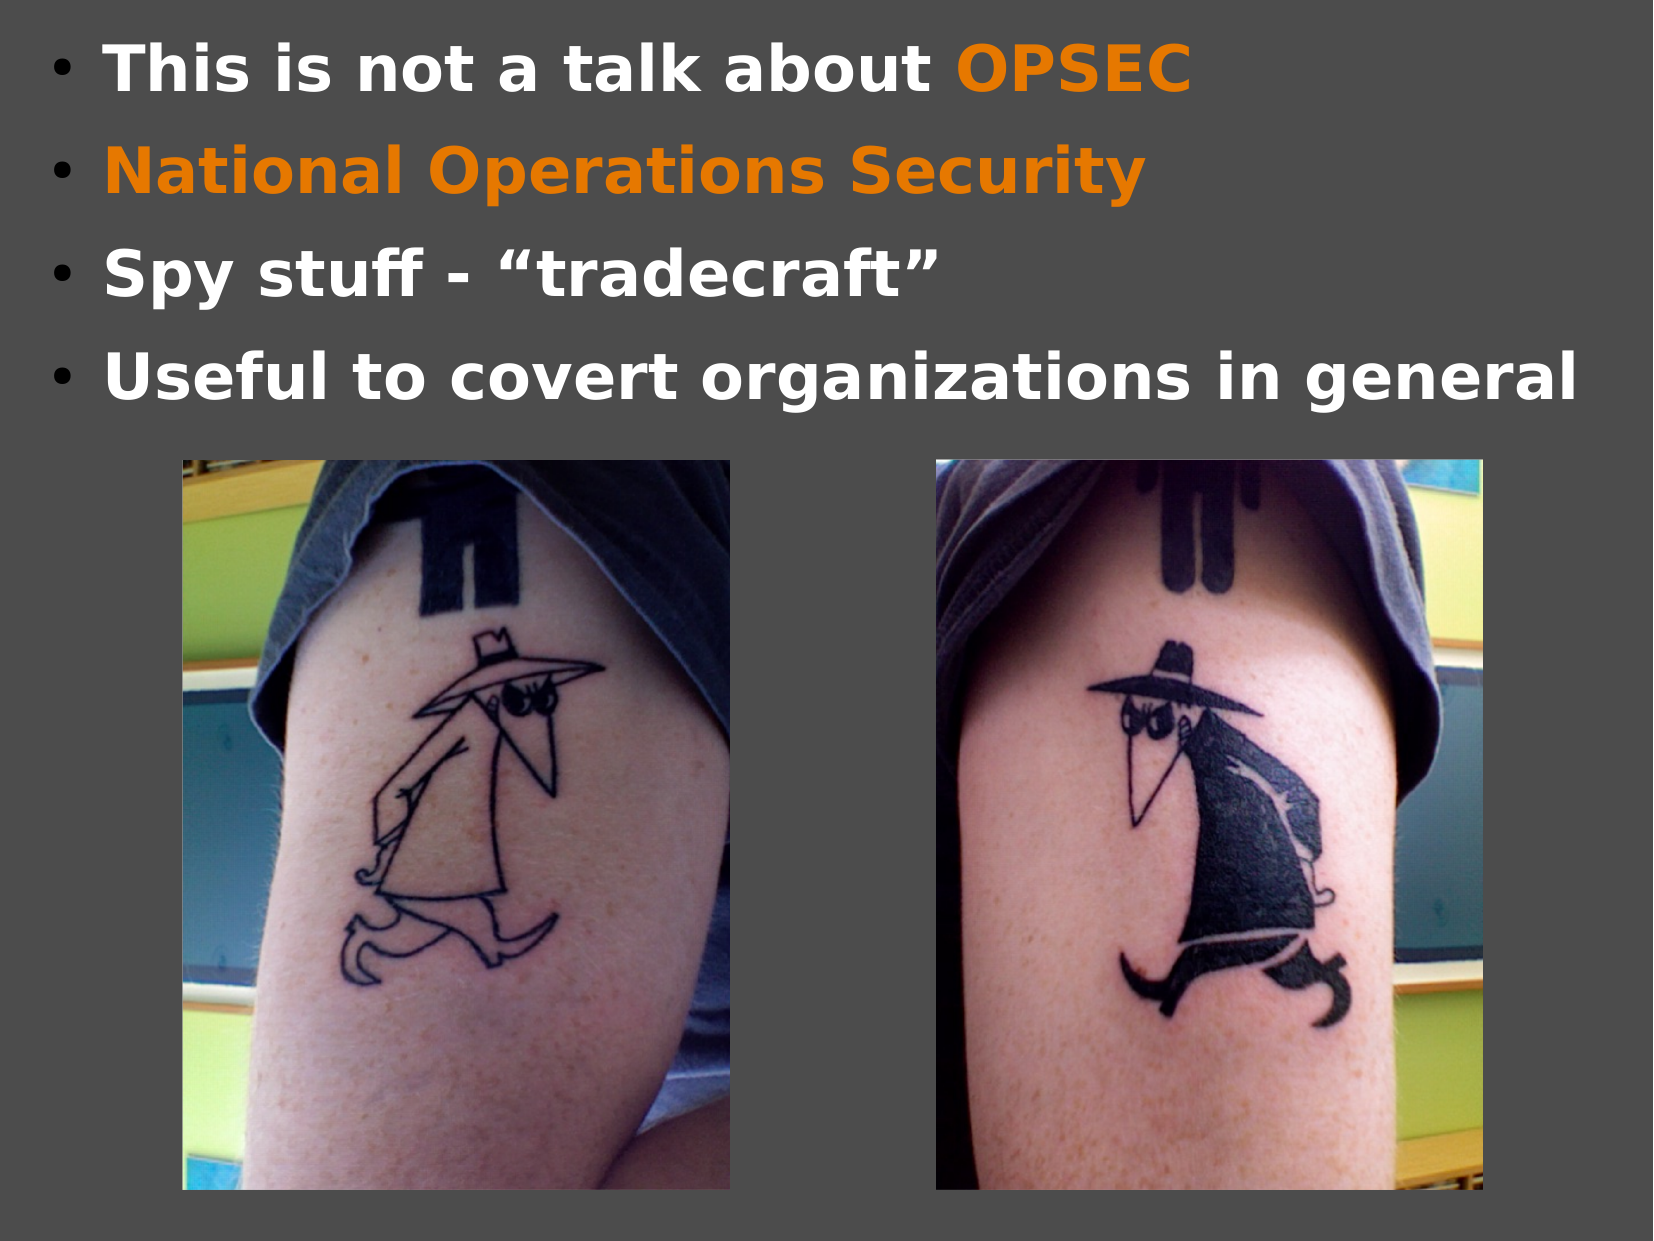

# This is not a talk about OPSEC
National Operations Security
Spy stuff - “tradecraft”
Useful to covert organizations in general